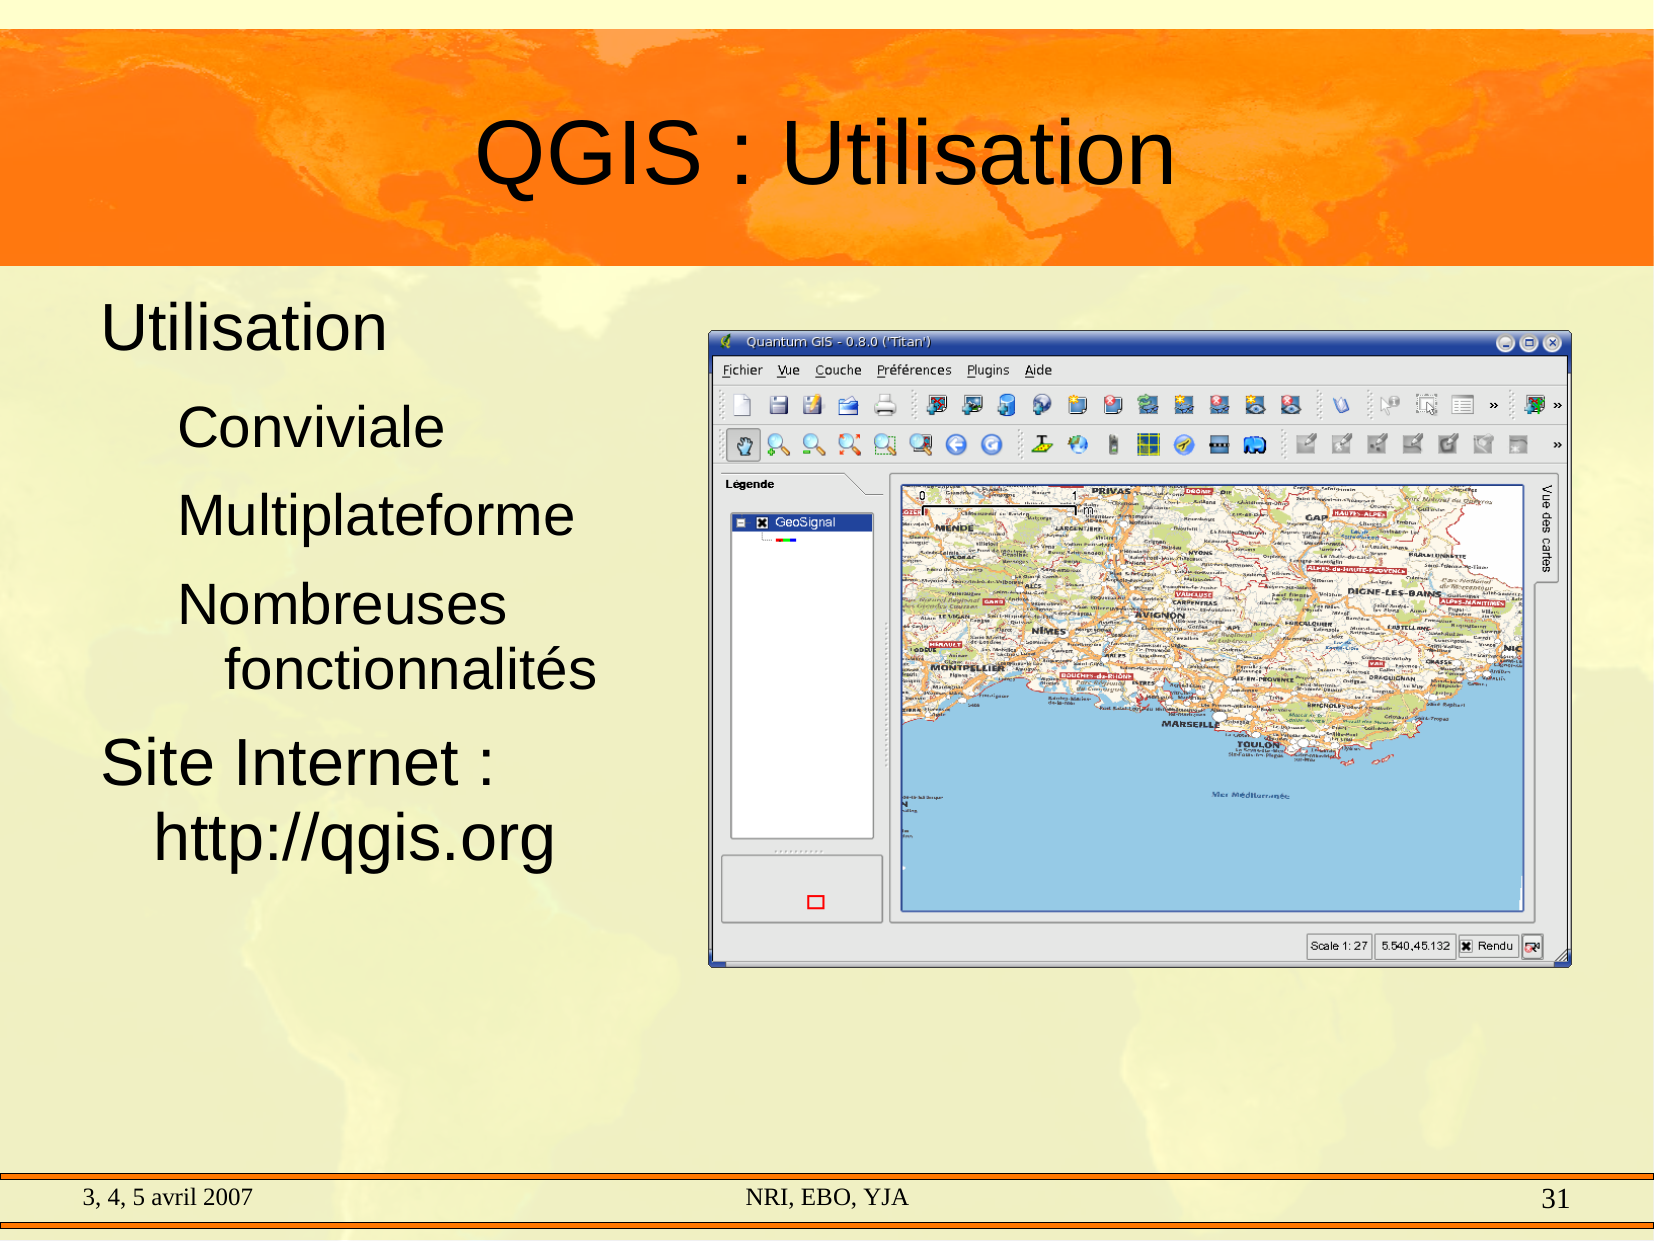

# QGIS : Utilisation
Utilisation
Conviviale
Multiplateforme
Nombreuses fonctionnalités
Site Internet : http://qgis.org
3, 4, 5 avril 2007
NRI, EBO, YJA
31